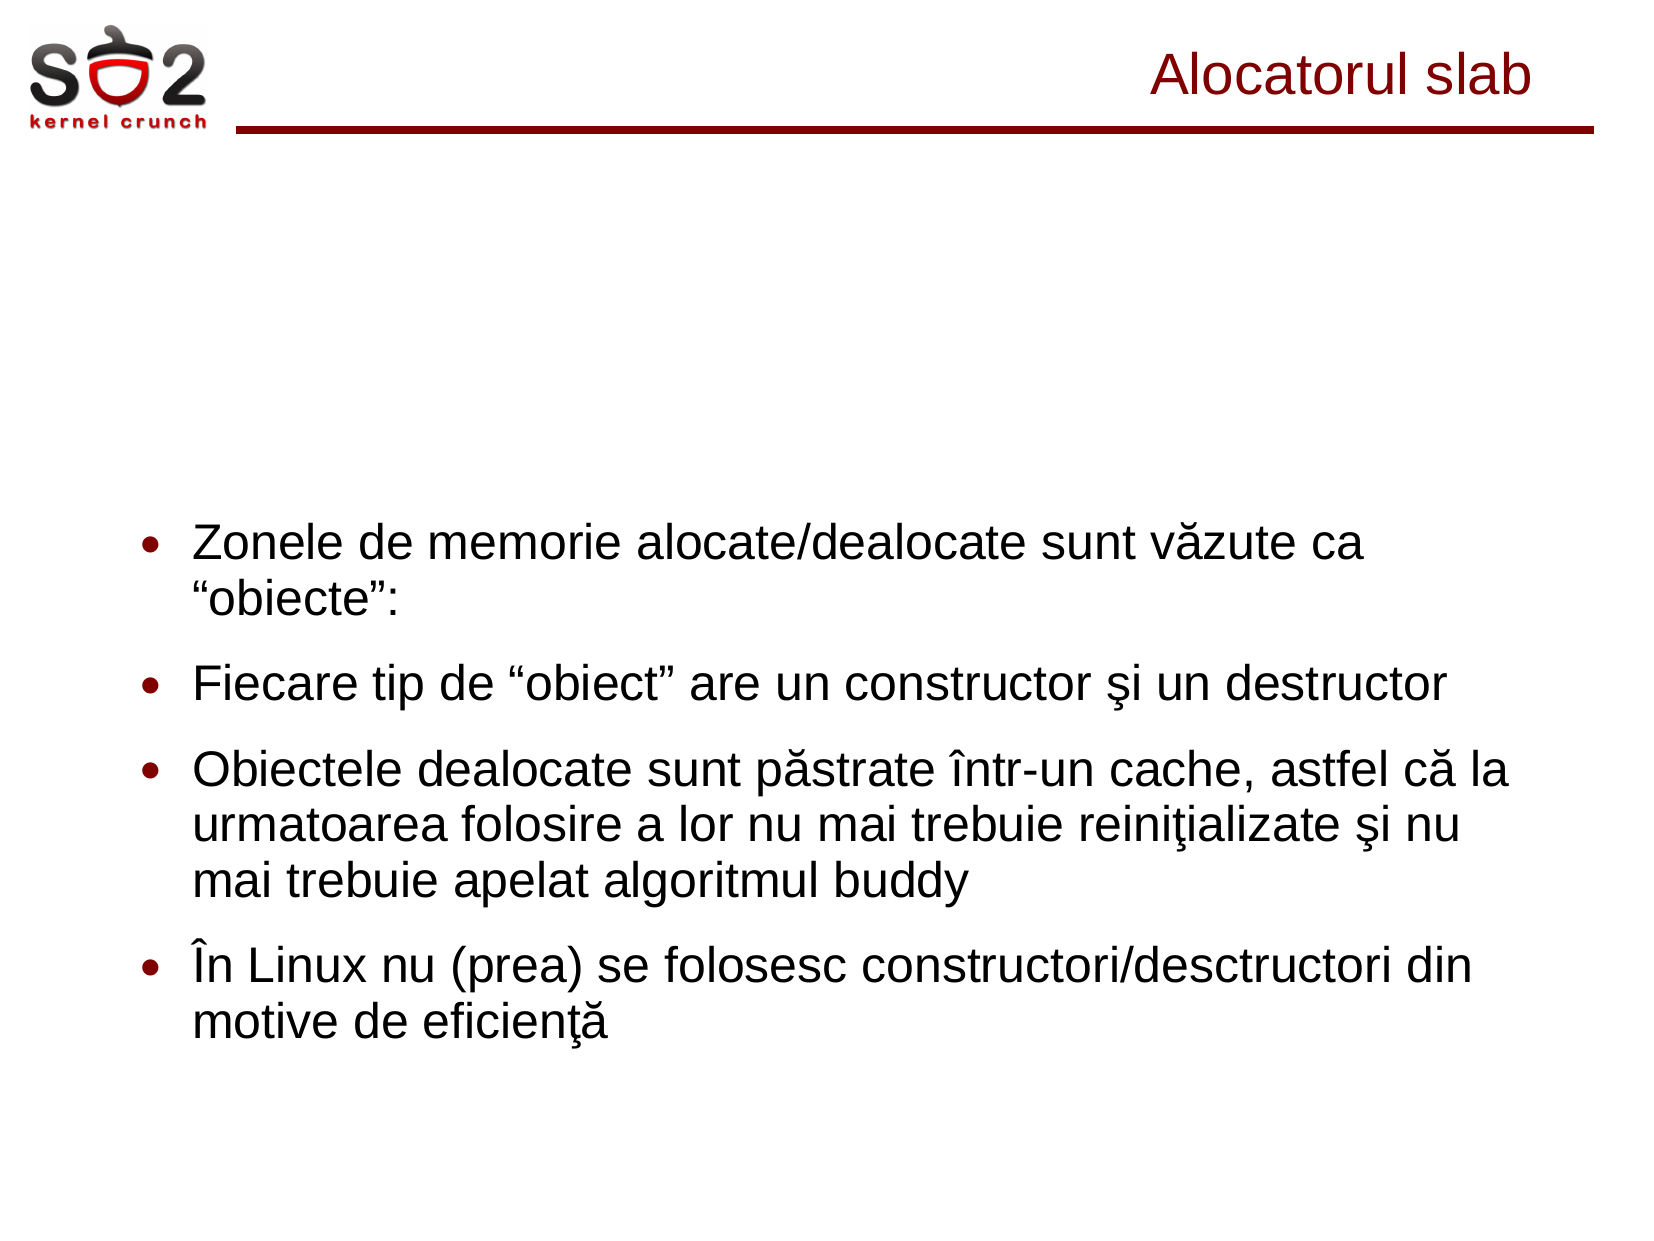

# Alocatorul slab
Zonele de memorie alocate/dealocate sunt văzute ca “obiecte”:
Fiecare tip de “obiect” are un constructor şi un destructor
Obiectele dealocate sunt păstrate într-un cache, astfel că la urmatoarea folosire a lor nu mai trebuie reiniţializate şi nu mai trebuie apelat algoritmul buddy
În Linux nu (prea) se folosesc constructori/desctructori din motive de eficienţă